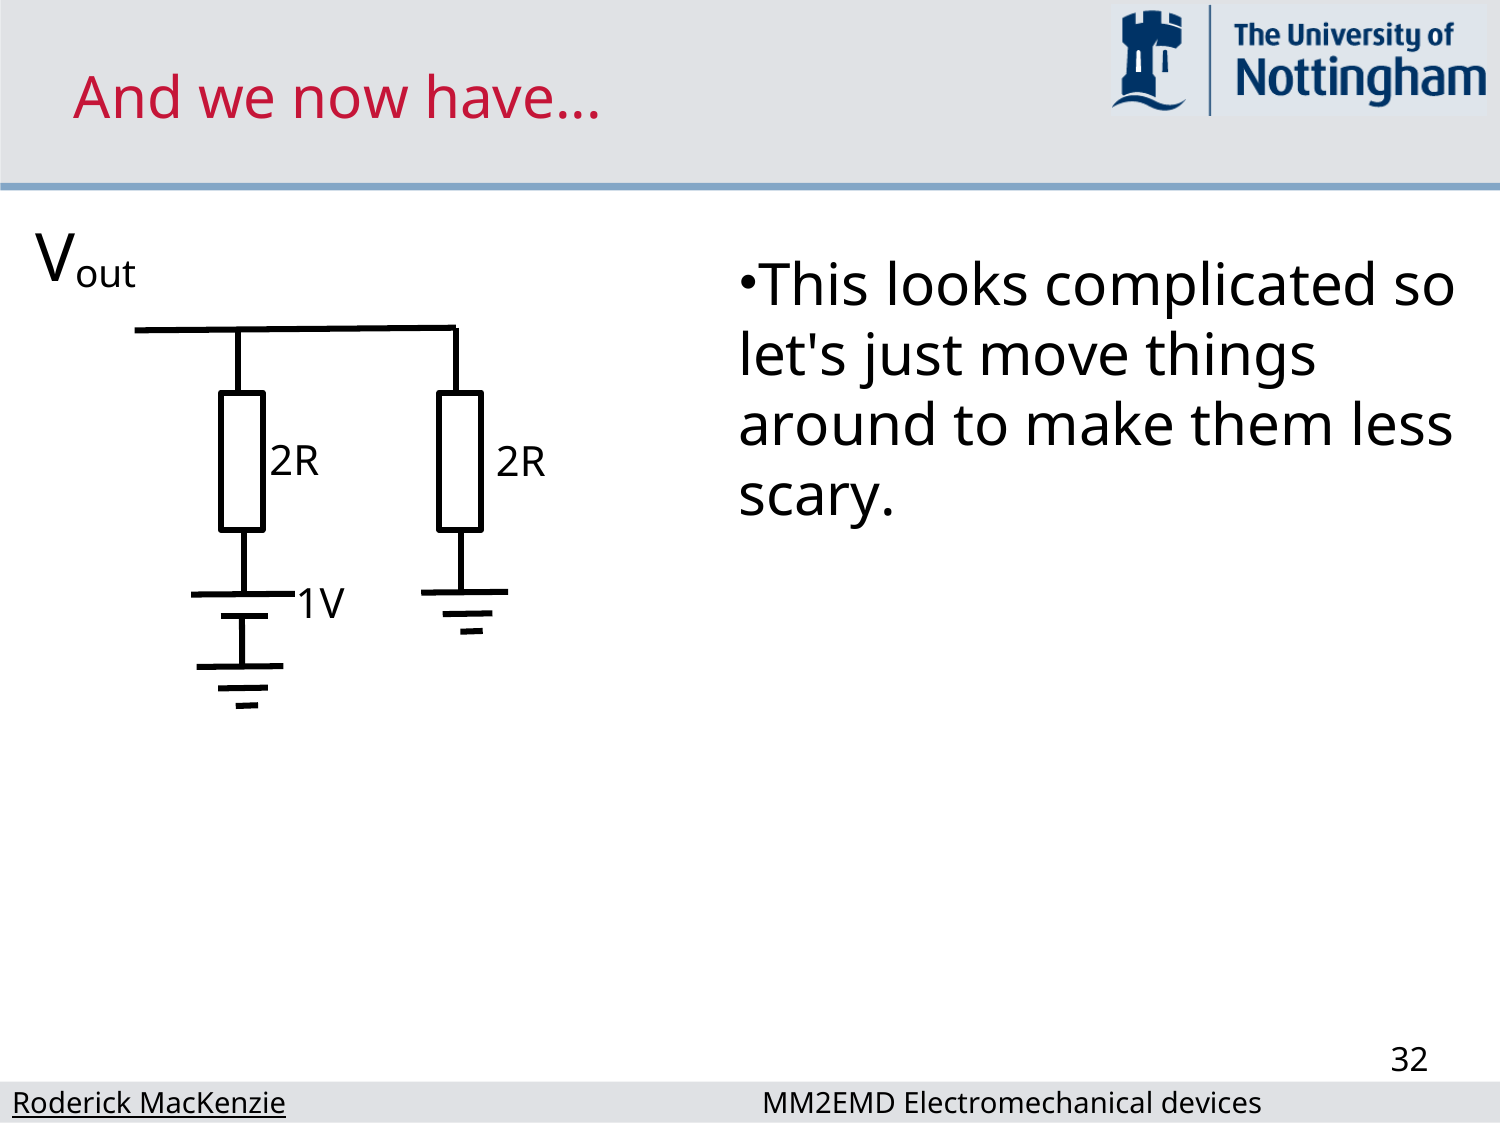

# And we now have...
Vout
This looks complicated so let's just move things around to make them less scary.
2R
2R
1V